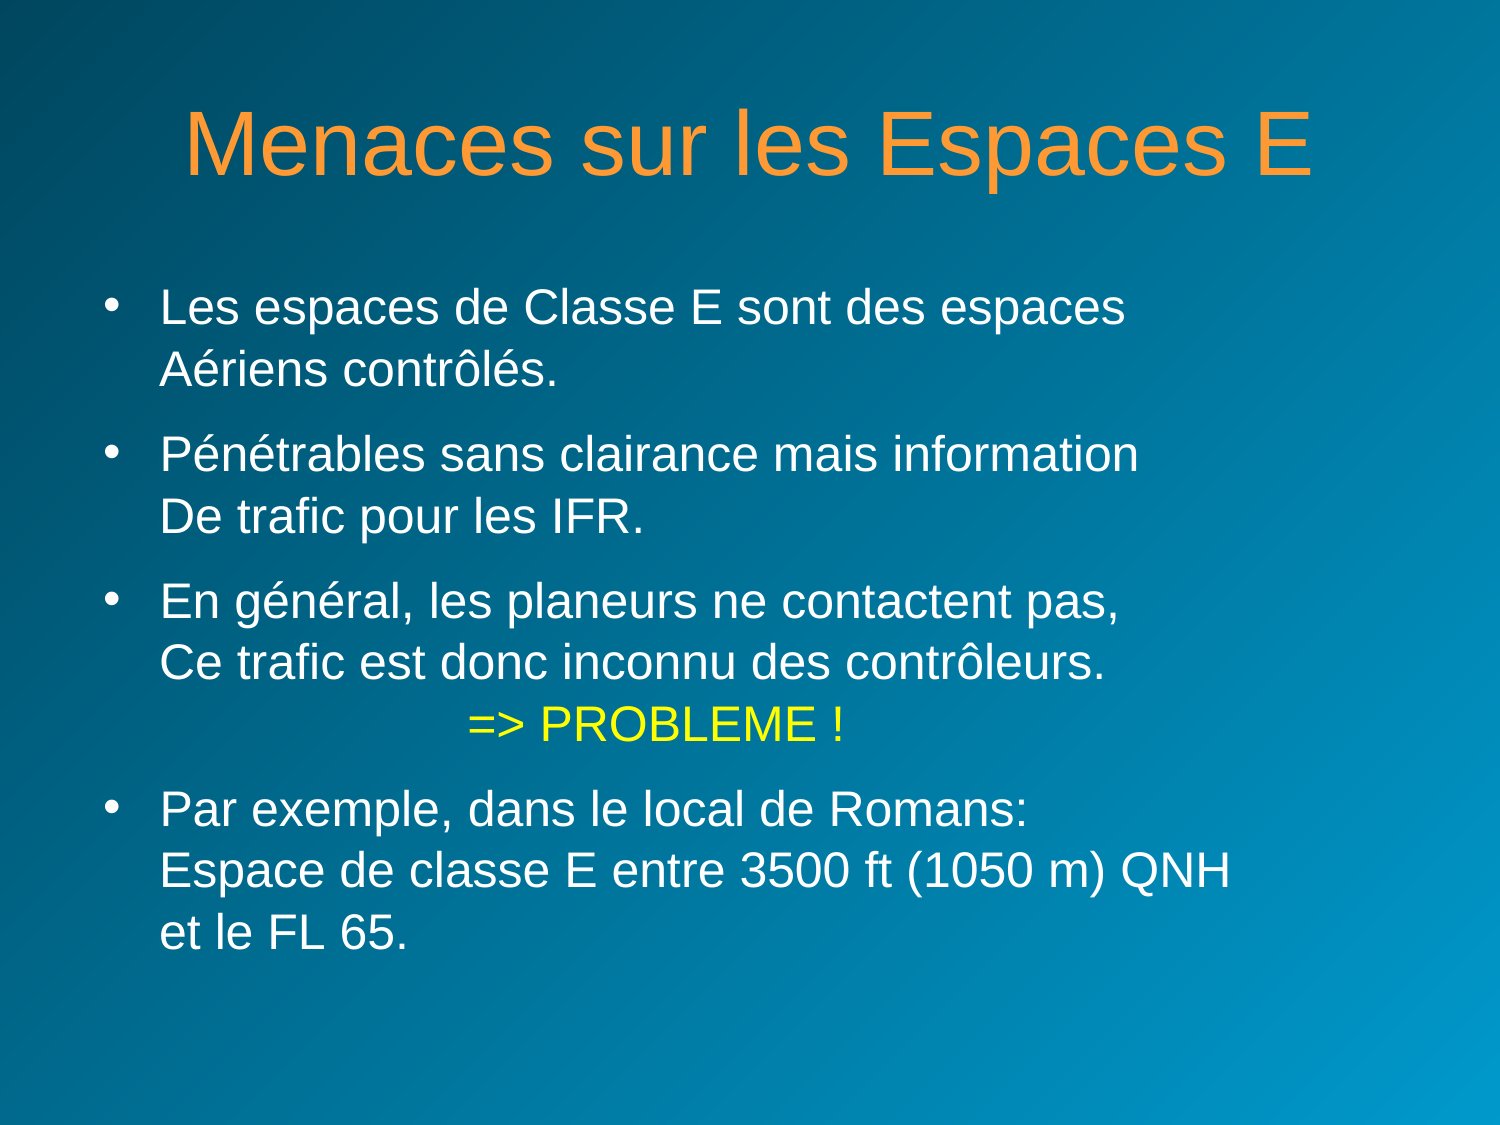

# Menaces sur les Espaces E
Les espaces de Classe E sont des espaces
 Aériens contrôlés.
Pénétrables sans clairance mais information
 De trafic pour les IFR.
En général, les planeurs ne contactent pas,
 Ce trafic est donc inconnu des contrôleurs.
 => PROBLEME !
Par exemple, dans le local de Romans:
 Espace de classe E entre 3500 ft (1050 m) QNH
 et le FL 65.